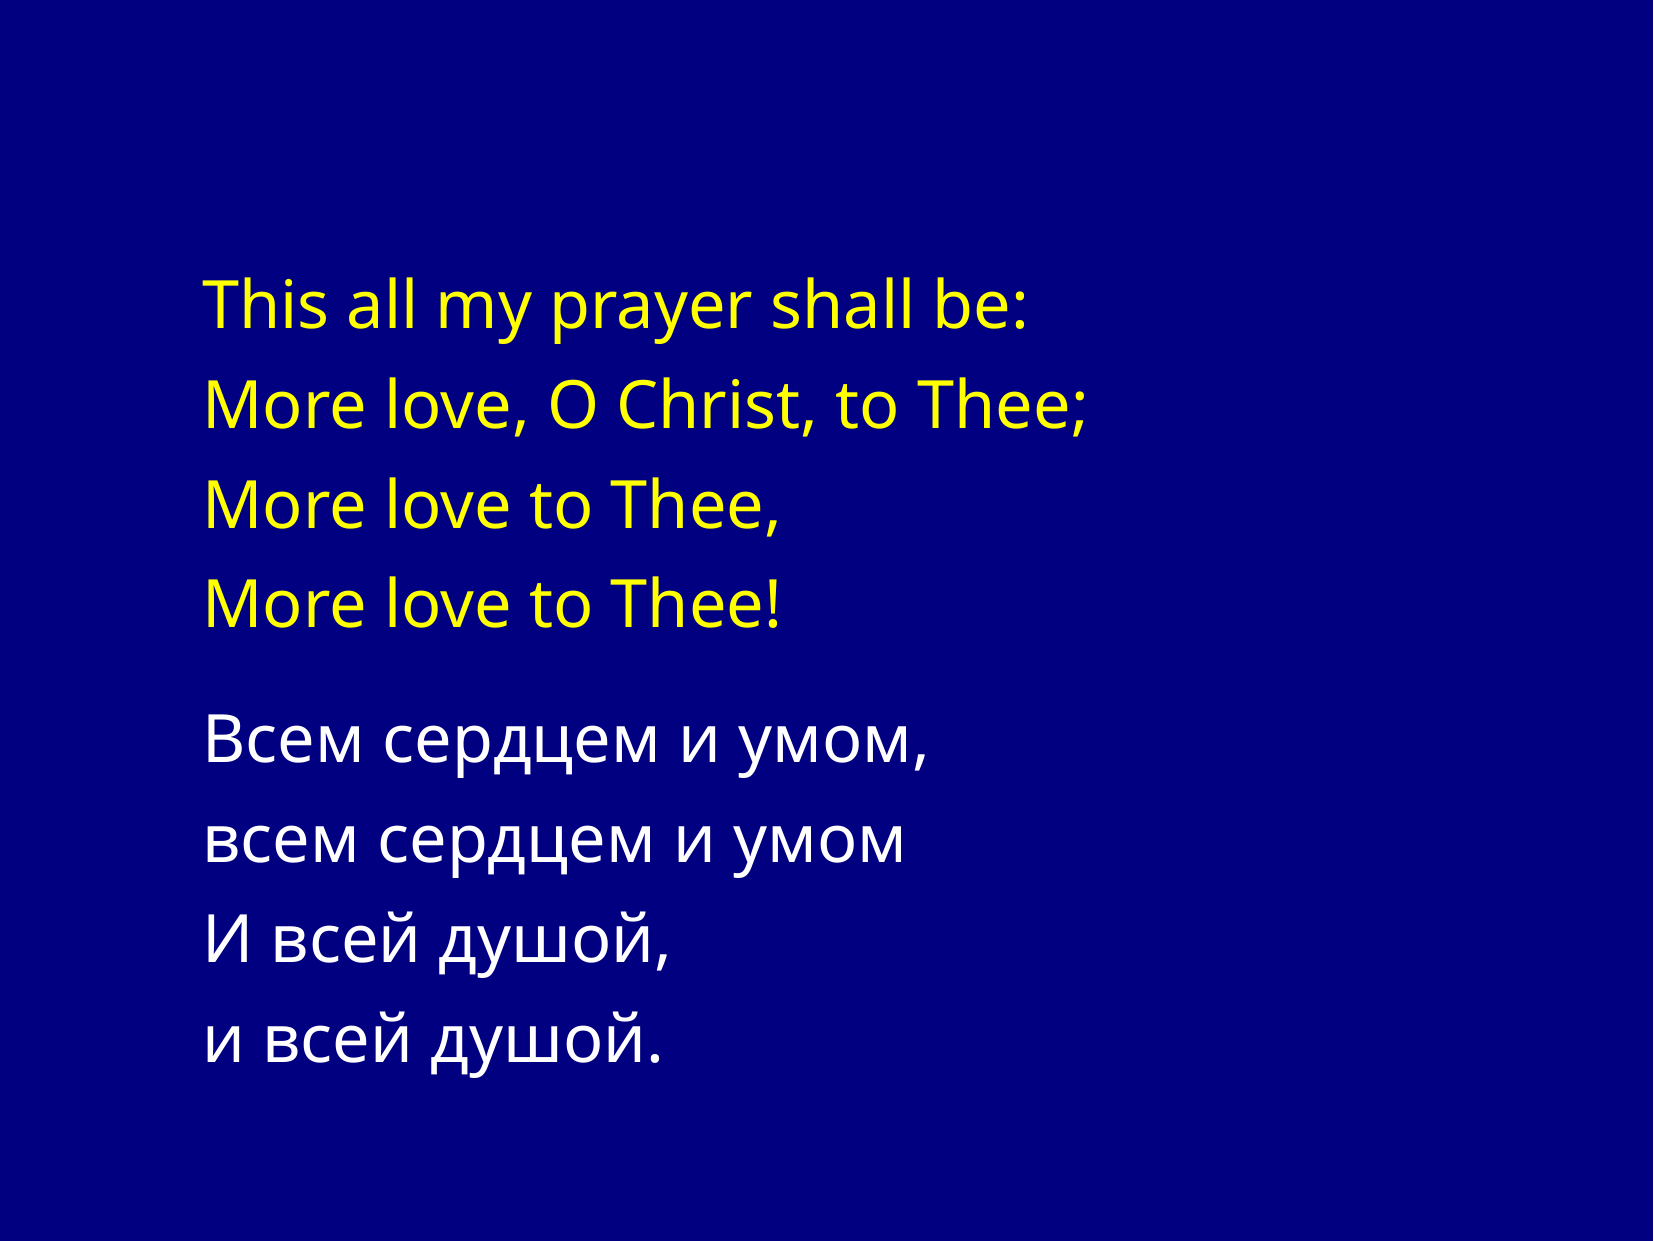

This all my prayer shall be:
	More love, O Christ, to Thee;
	More love to Thee,
	More love to Thee!
	Всем сердцем и умом,
	всем сердцем и умом
	И всей душой,
	и всей душой.